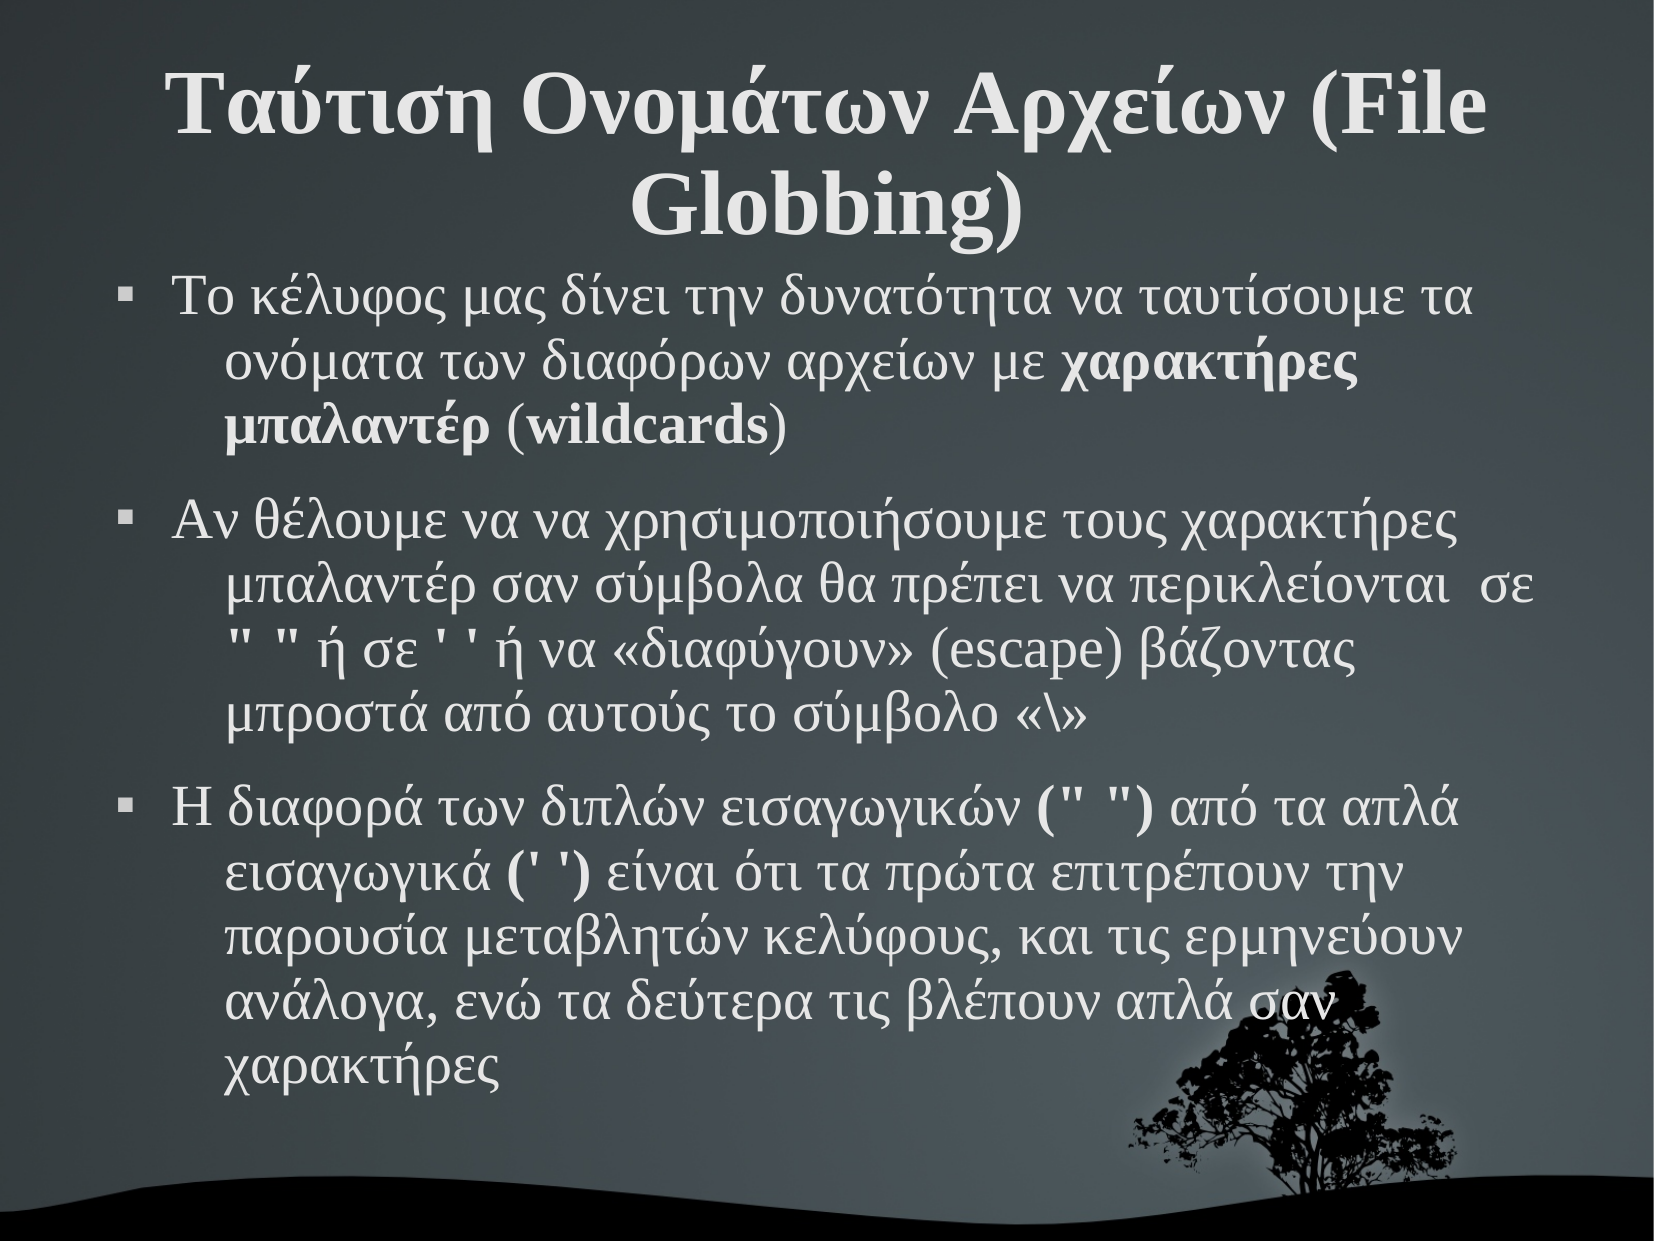

Ταύτιση Ονομάτων Αρχείων (File Globbing)
# Το κέλυφος μας δίνει την δυνατότητα να ταυτίσουμε τα ονόματα των διαφόρων αρχείων με χαρακτήρες μπαλαντέρ (wildcards)
Αν θέλουμε να να χρησιμοποιήσουμε τους χαρακτήρες μπαλαντέρ σαν σύμβολα θα πρέπει να περικλείονται σε " " ή σε ' ' ή να «διαφύγουν» (escape) βάζοντας μπροστά από αυτούς το σύμβολο «\»
H διαφορά των διπλών εισαγωγικών (" ") από τα απλά εισαγωγικά (' ') είναι ότι τα πρώτα επιτρέπουν την παρουσία μεταβλητών κελύφους, και τις ερμηνεύουν ανάλογα, ενώ τα δεύτερα τις βλέπουν απλά σαν χαρακτήρες